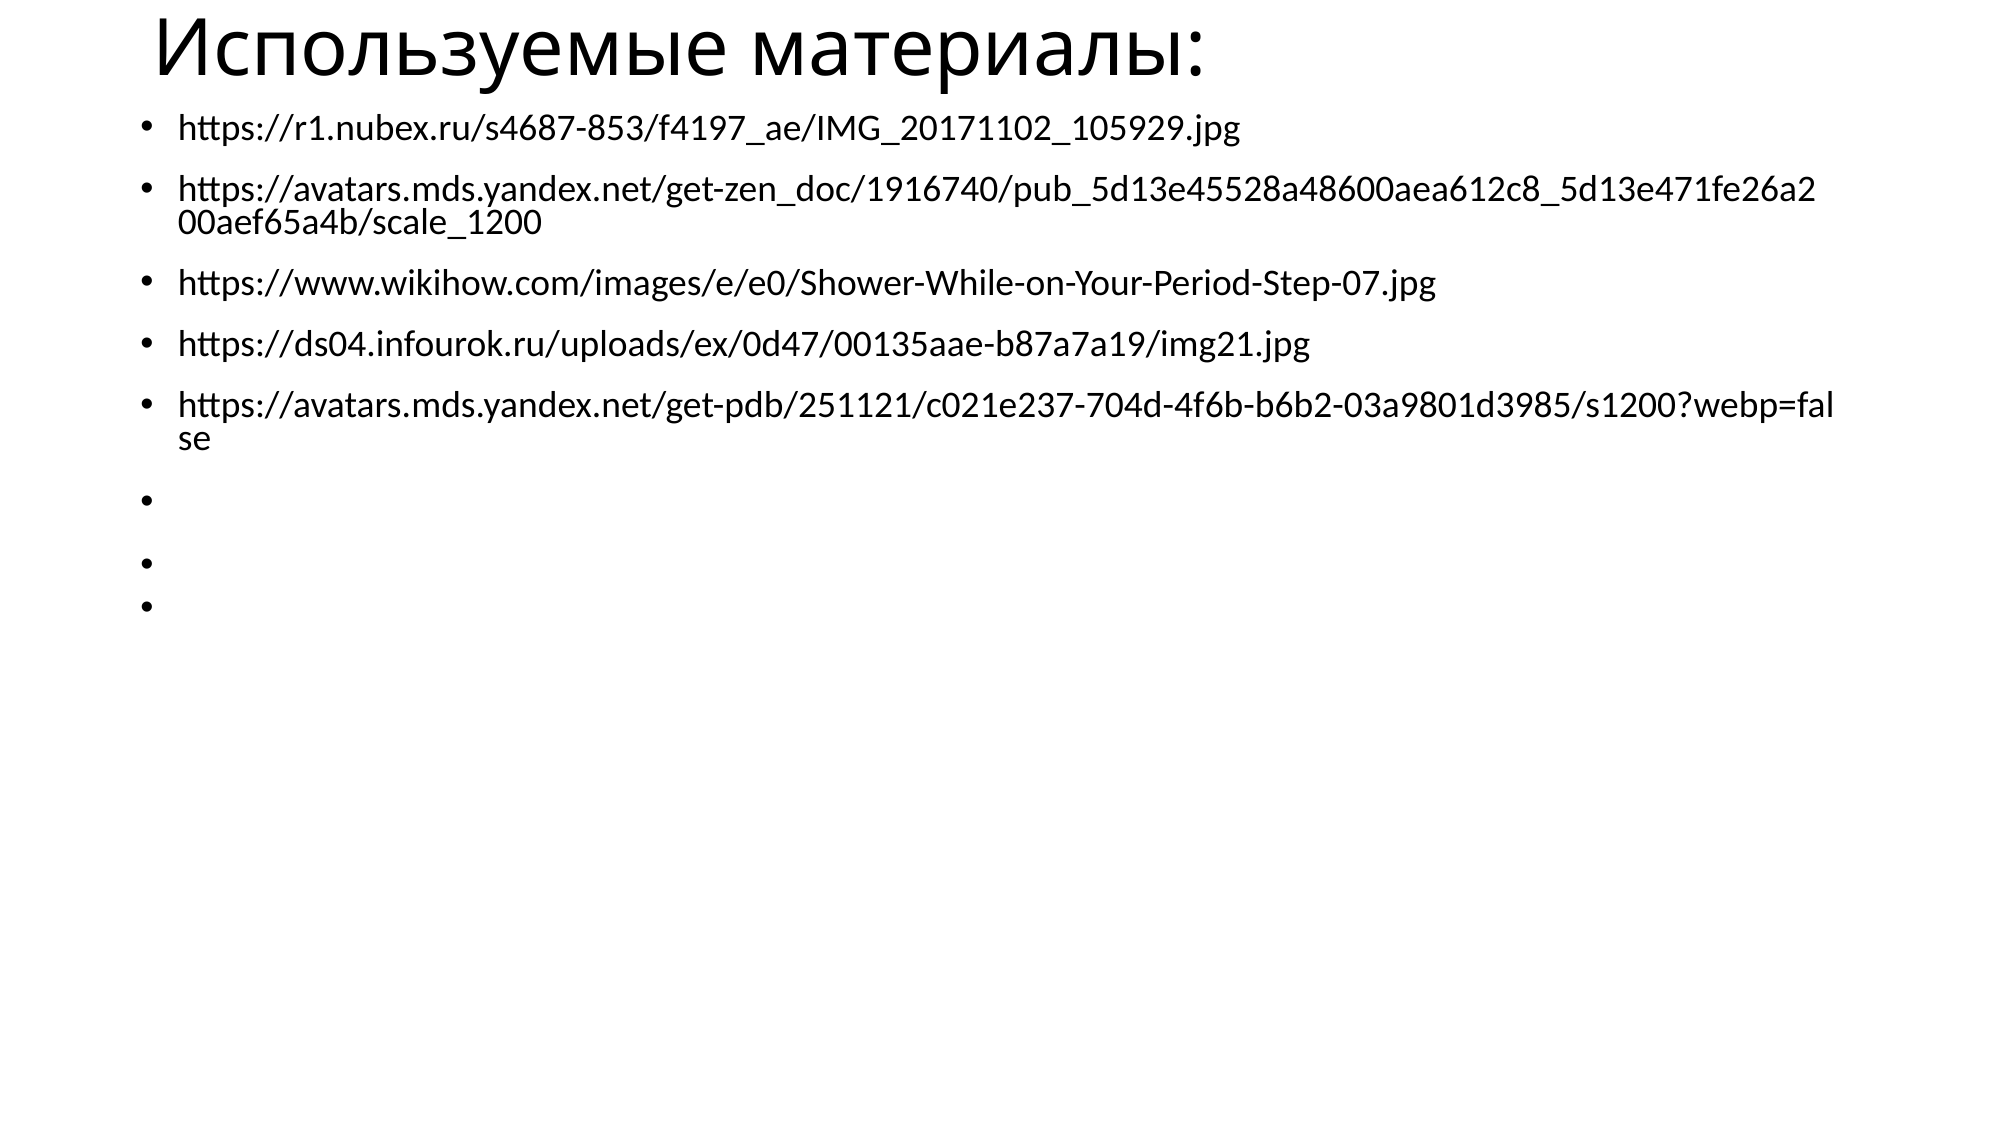

# Используемые материалы:
https://r1.nubex.ru/s4687-853/f4197_ae/IMG_20171102_105929.jpg
https://avatars.mds.yandex.net/get-zen_doc/1916740/pub_5d13e45528a48600aea612c8_5d13e471fe26a200aef65a4b/scale_1200
https://www.wikihow.com/images/e/e0/Shower-While-on-Your-Period-Step-07.jpg
https://ds04.infourok.ru/uploads/ex/0d47/00135aae-b87a7a19/img21.jpg
https://avatars.mds.yandex.net/get-pdb/251121/c021e237-704d-4f6b-b6b2-03a9801d3985/s1200?webp=false